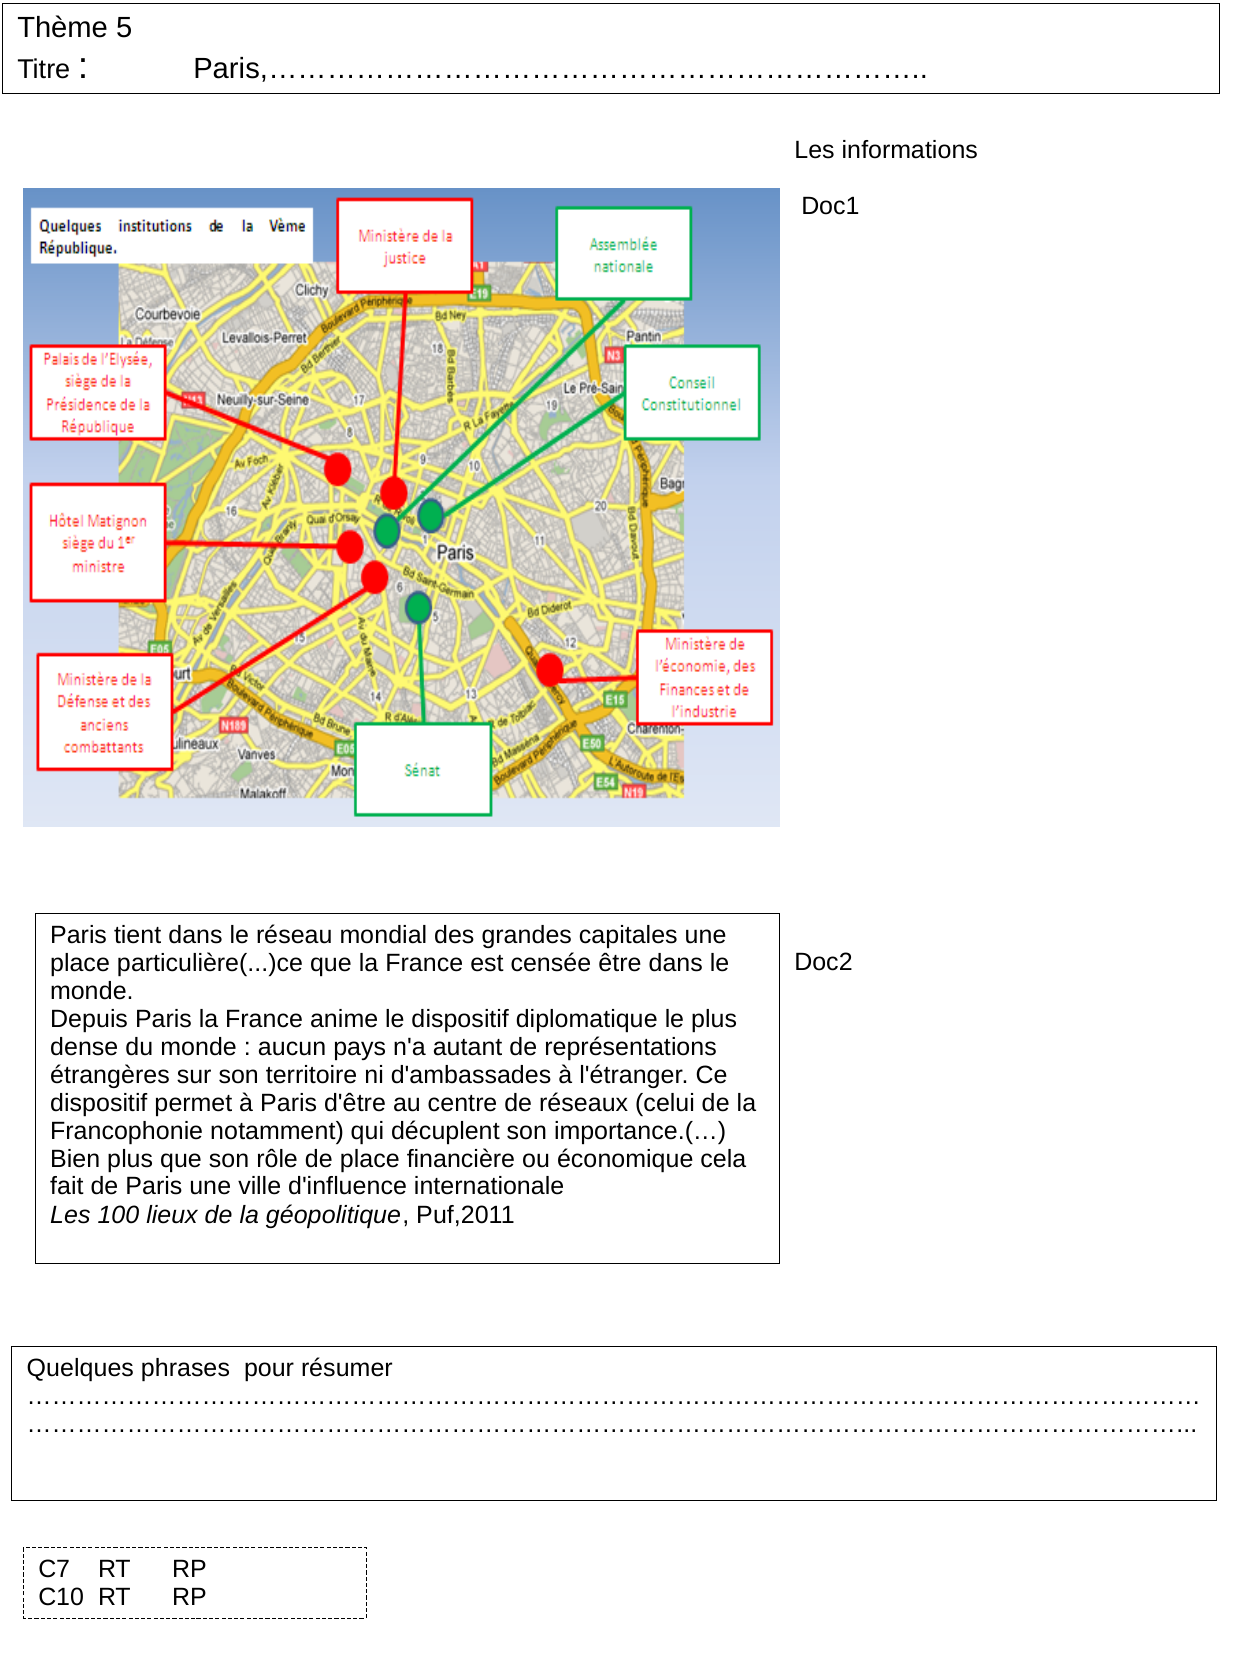

Thème 5
Titre : Paris,…………………………………………………………..
Les informations
 Doc1
Doc2
Paris tient dans le réseau mondial des grandes capitales une place particulière(...)ce que la France est censée être dans le monde.
Depuis Paris la France anime le dispositif diplomatique le plus dense du monde : aucun pays n'a autant de représentations étrangères sur son territoire ni d'ambassades à l'étranger. Ce dispositif permet à Paris d'être au centre de réseaux (celui de la Francophonie notamment) qui décuplent son importance.(…) Bien plus que son rôle de place financière ou économique cela fait de Paris une ville d'influence internationale
Les 100 lieux de la géopolitique, Puf,2011
Quelques phrases pour résumer
………………………………………………………………………………………………………………………………………………………………………………………………………………………………………………………...
C7 RT RP
C10 RT RP